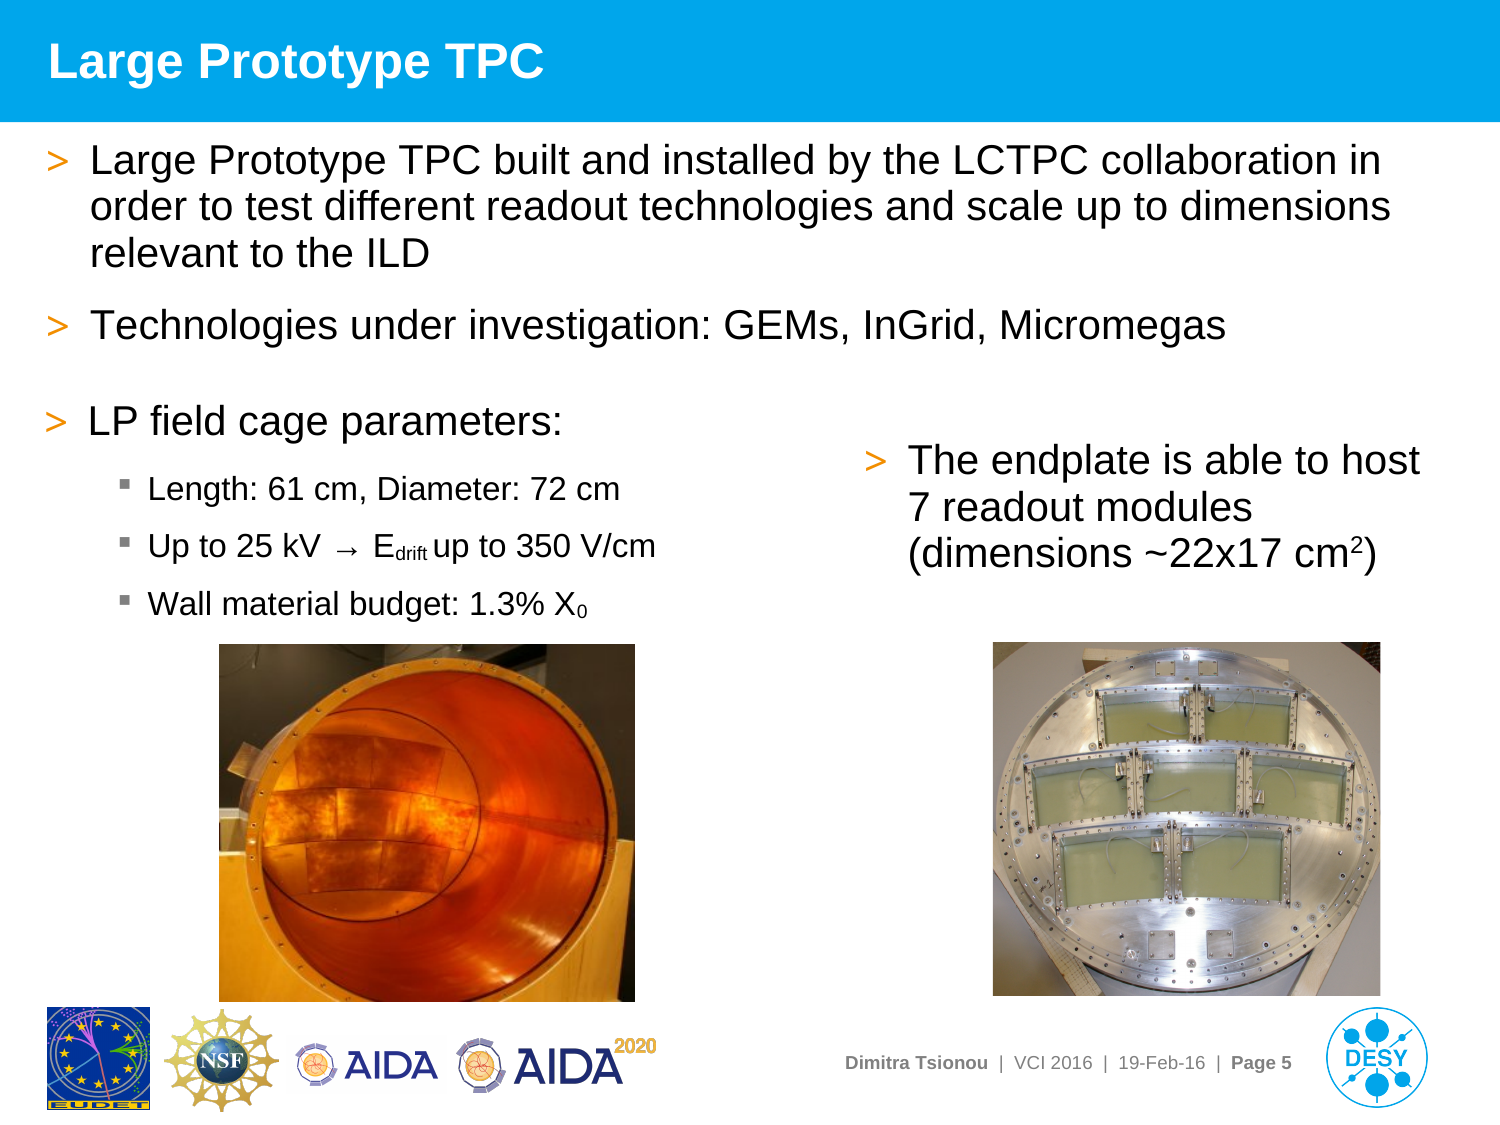

# Large Prototype TPC
Large Prototype TPC built and installed by the LCTPC collaboration in order to test different readout technologies and scale up to dimensions relevant to the ILD
Technologies under investigation: GEMs, InGrid, Micromegas
LP field cage parameters:
Length: 61 cm, Diameter: 72 cm
Up to 25 kV → Edrift up to 350 V/cm
Wall material budget: 1.3% X0
The endplate is able to host 7 readout modules (dimensions ~22x17 cm2)